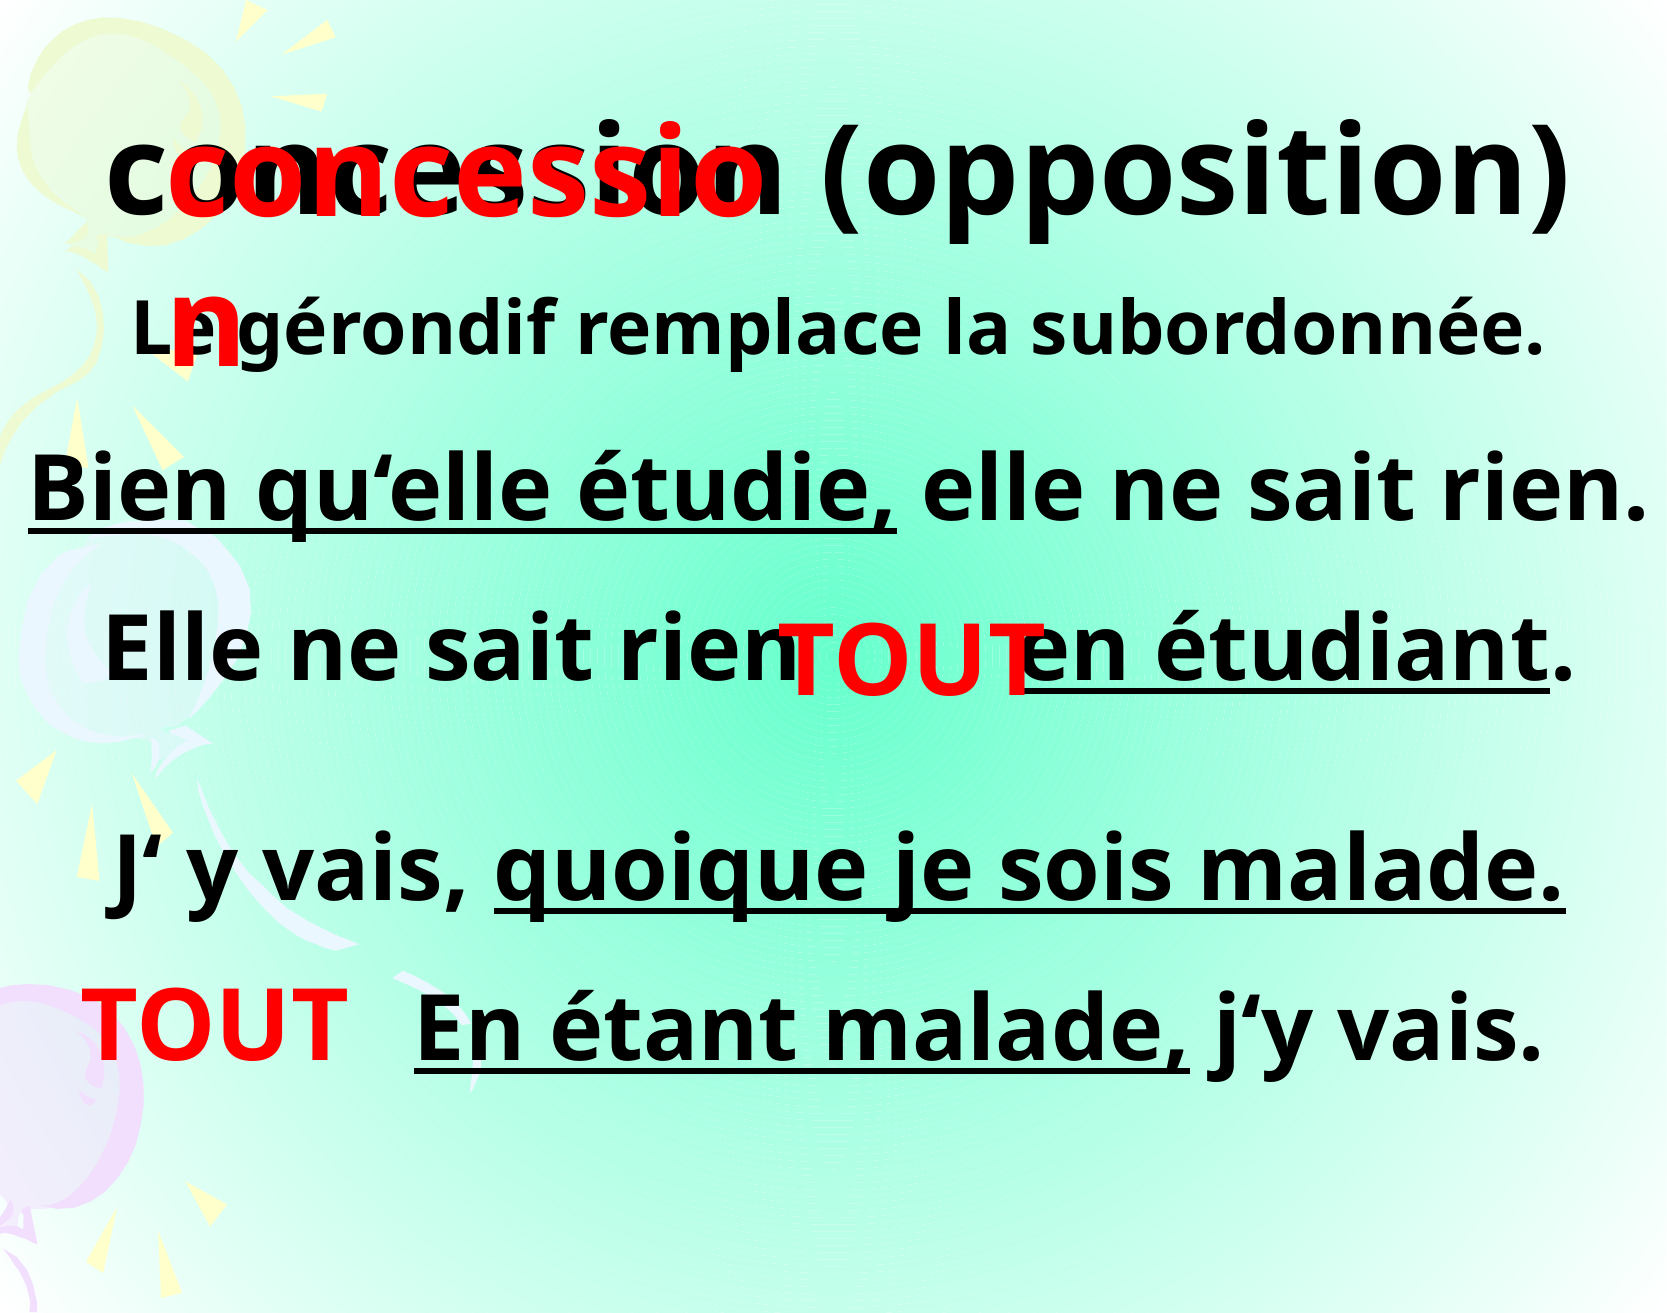

concession (opposition)
Le gérondif remplace la subordonnée.
Bien qu‘elle étudie, elle ne sait rien.
Elle ne sait rien en étudiant.
J‘ y vais, quoique je sois malade.
			En étant malade, j‘y vais.
concession
TOUT
TOUT